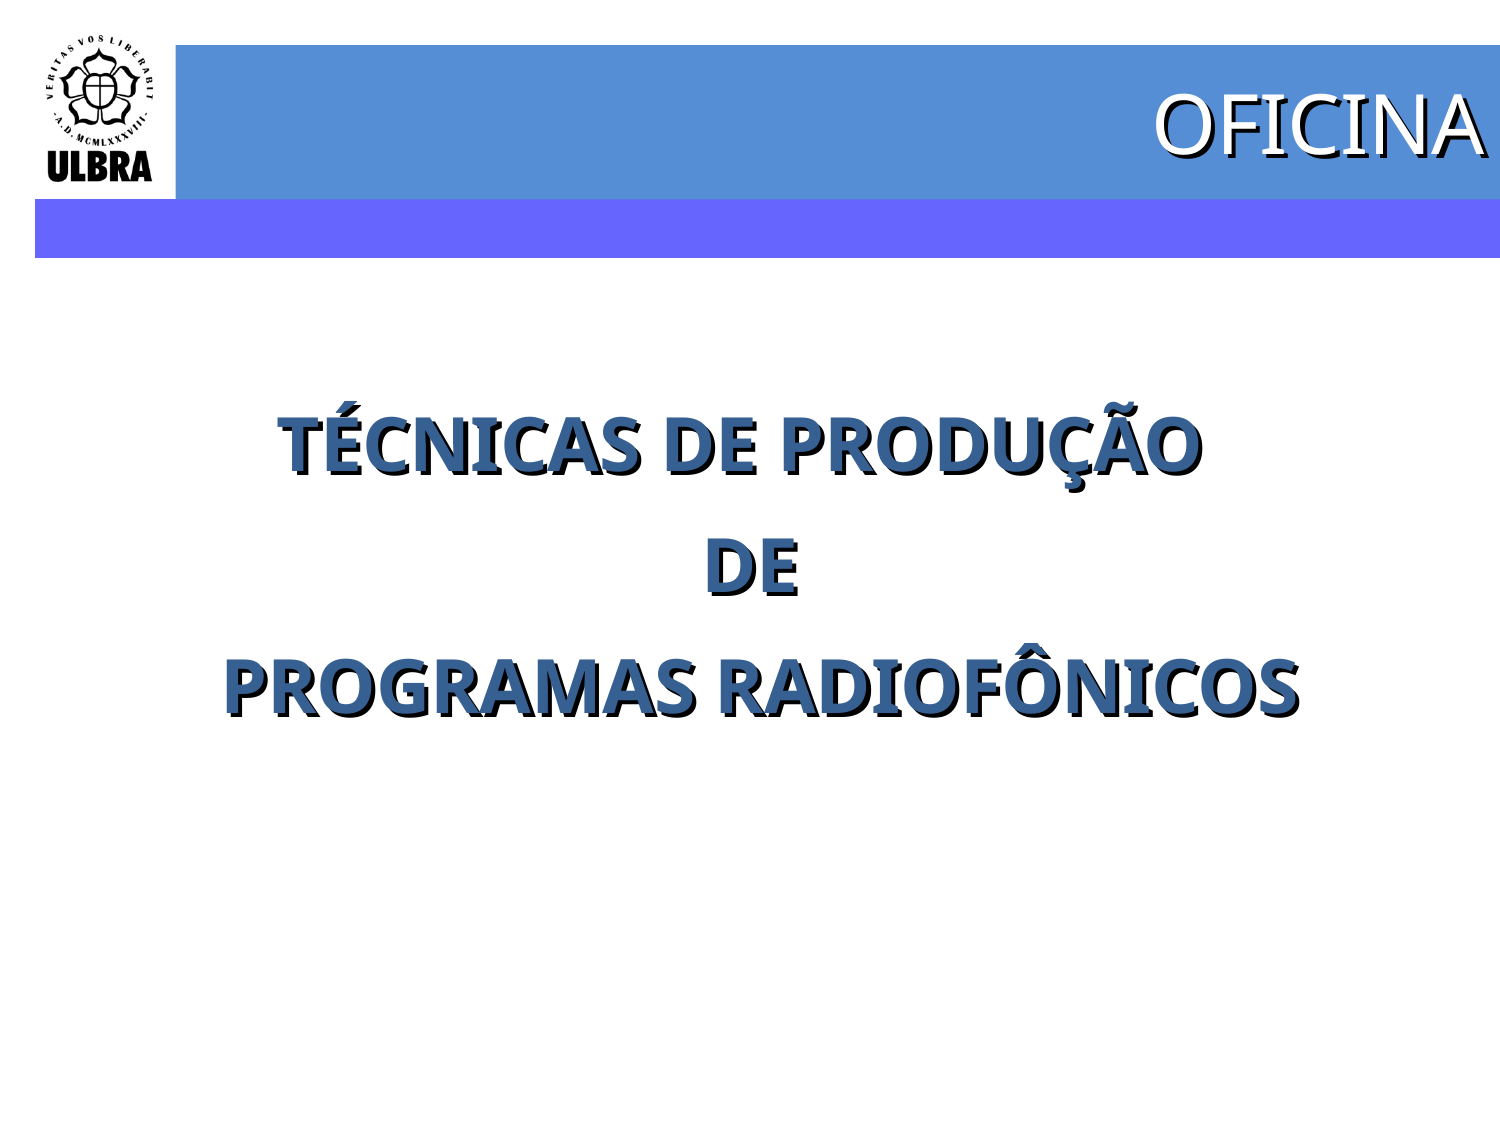

# OFICINA
TÉCNICAS DE PRODUÇÃO
DE
 PROGRAMAS RADIOFÔNICOS